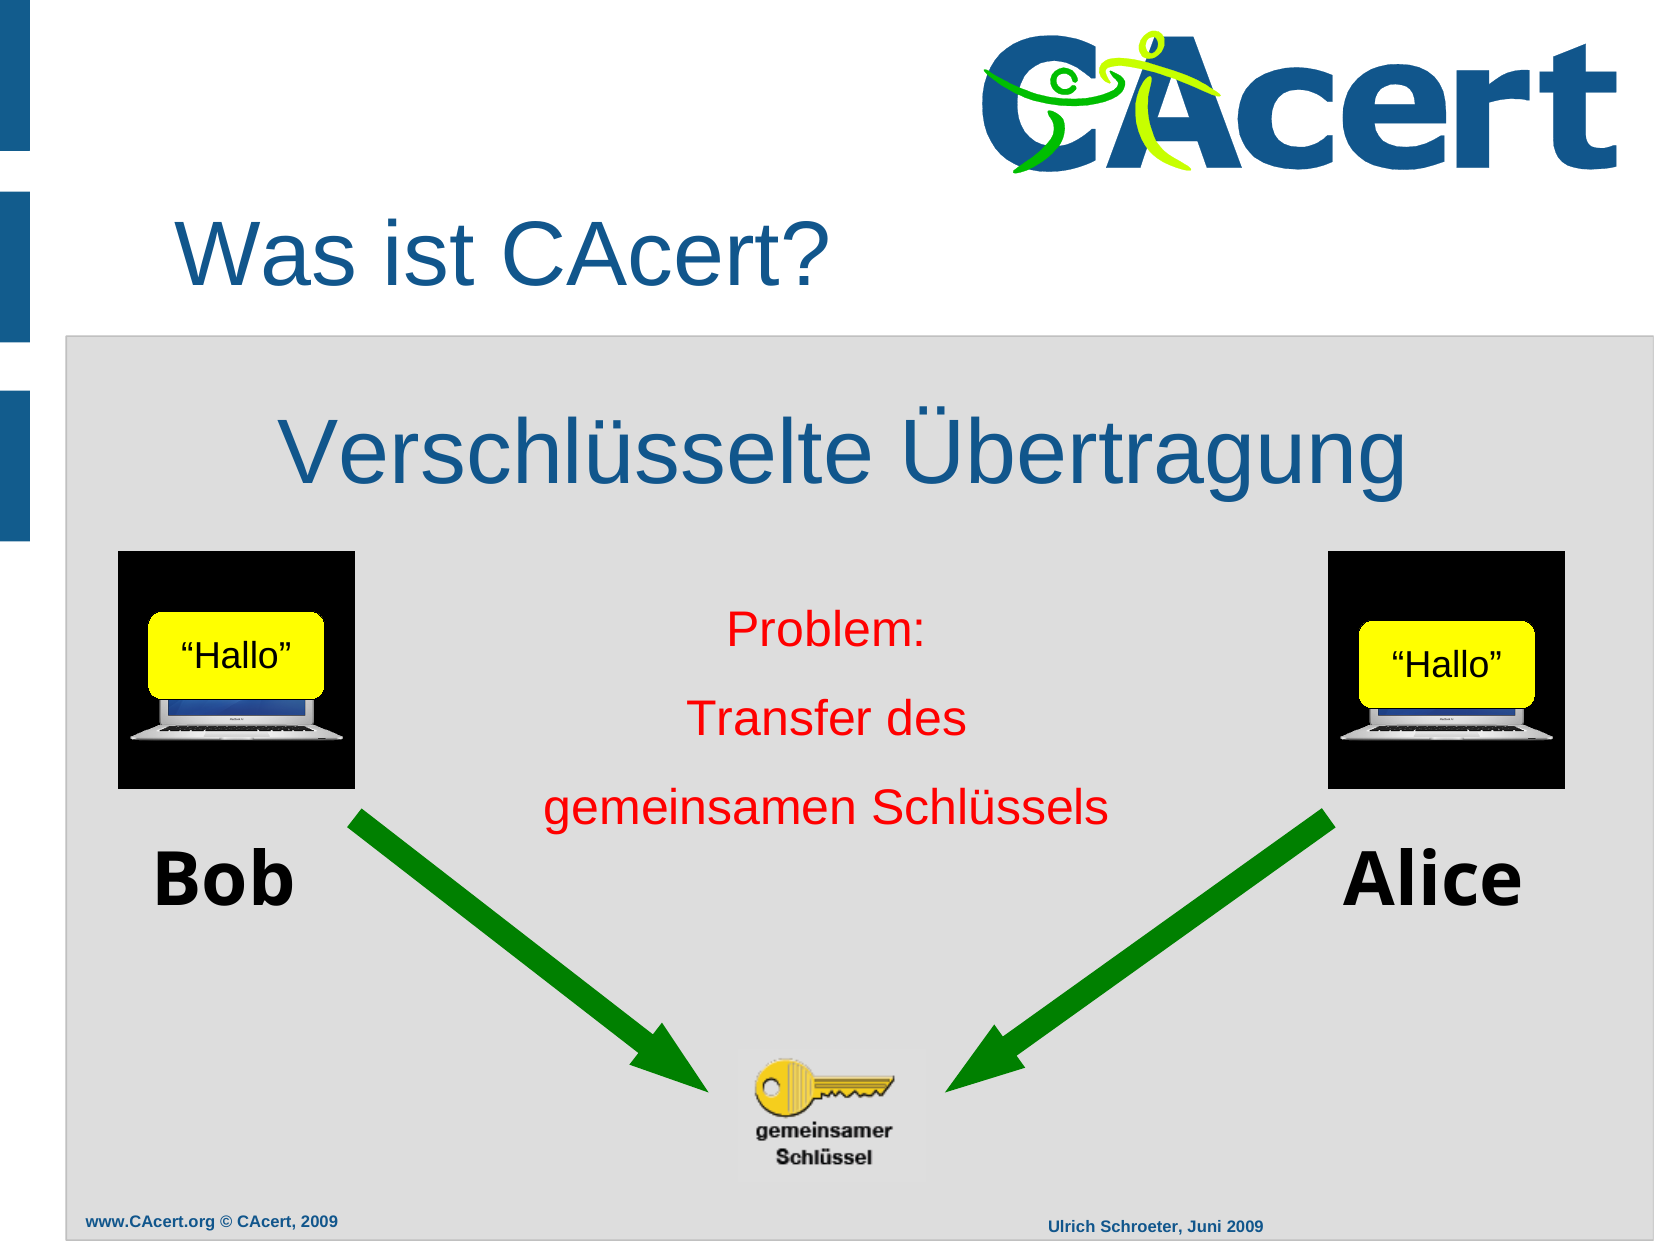

Was ist CAcert?
# Verschlüsselte Übertragung
Problem:
Transfer des
gemeinsamen Schlüssels
“Hallo”
“Hallo”
Bob
Alice